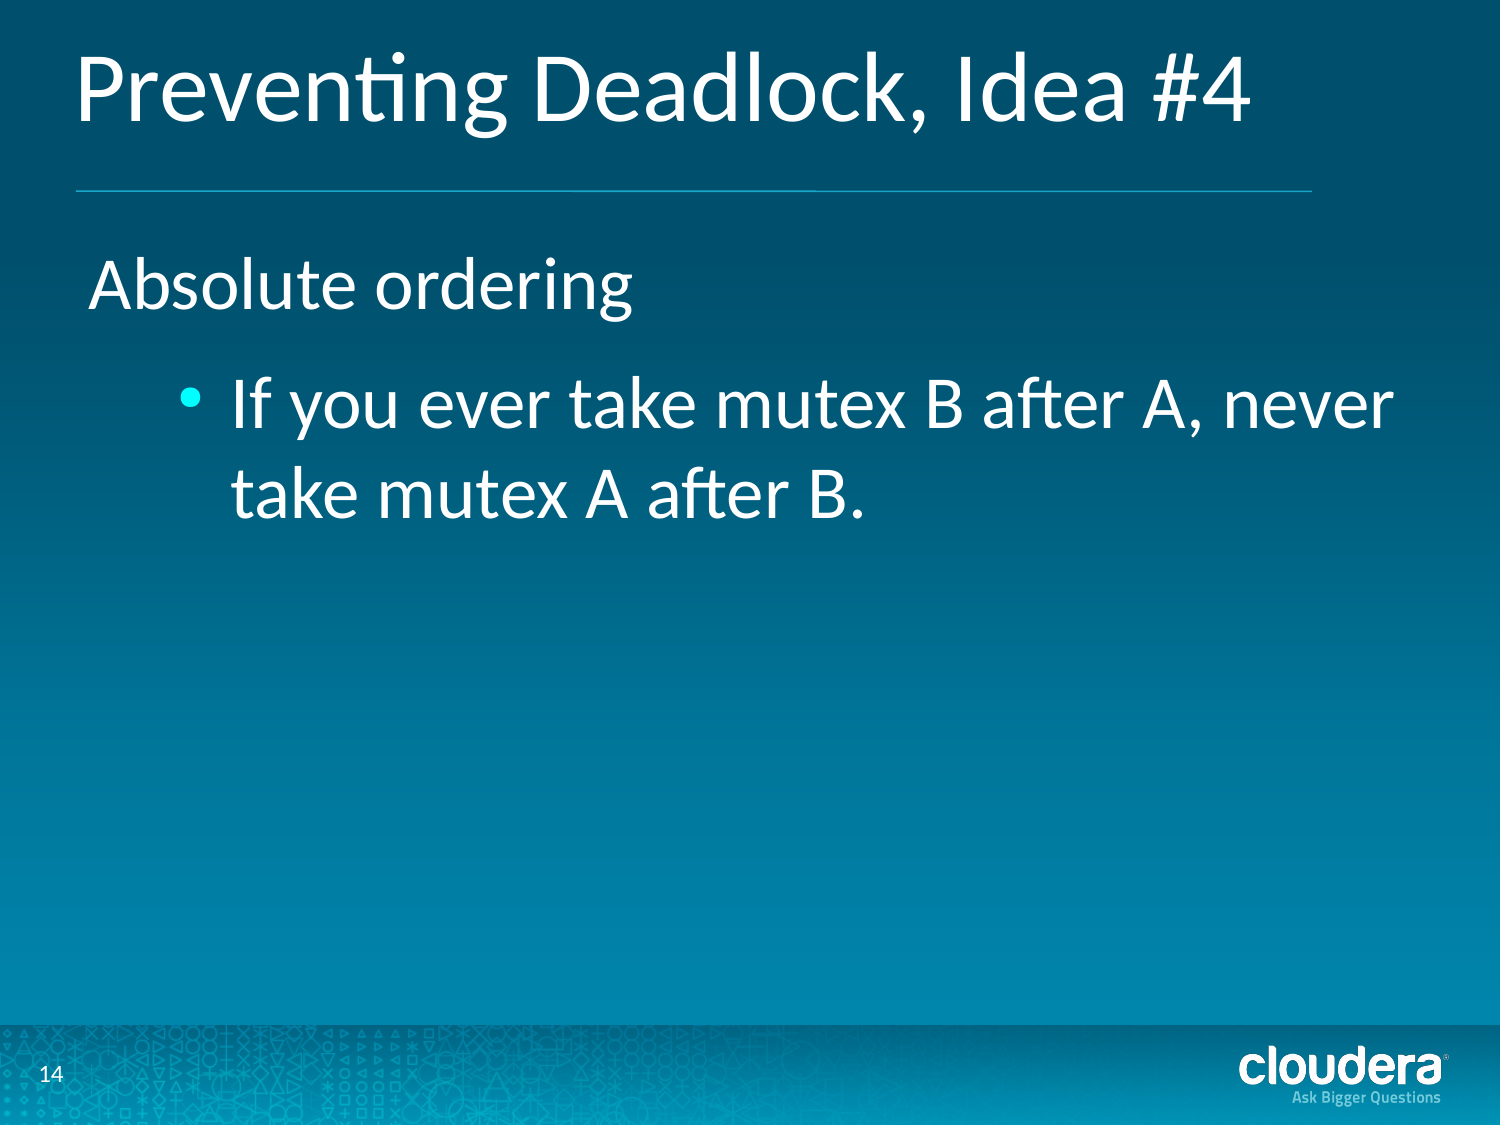

# Preventing Deadlock, Idea #4
Absolute ordering
If you ever take mutex B after A, never take mutex A after B.